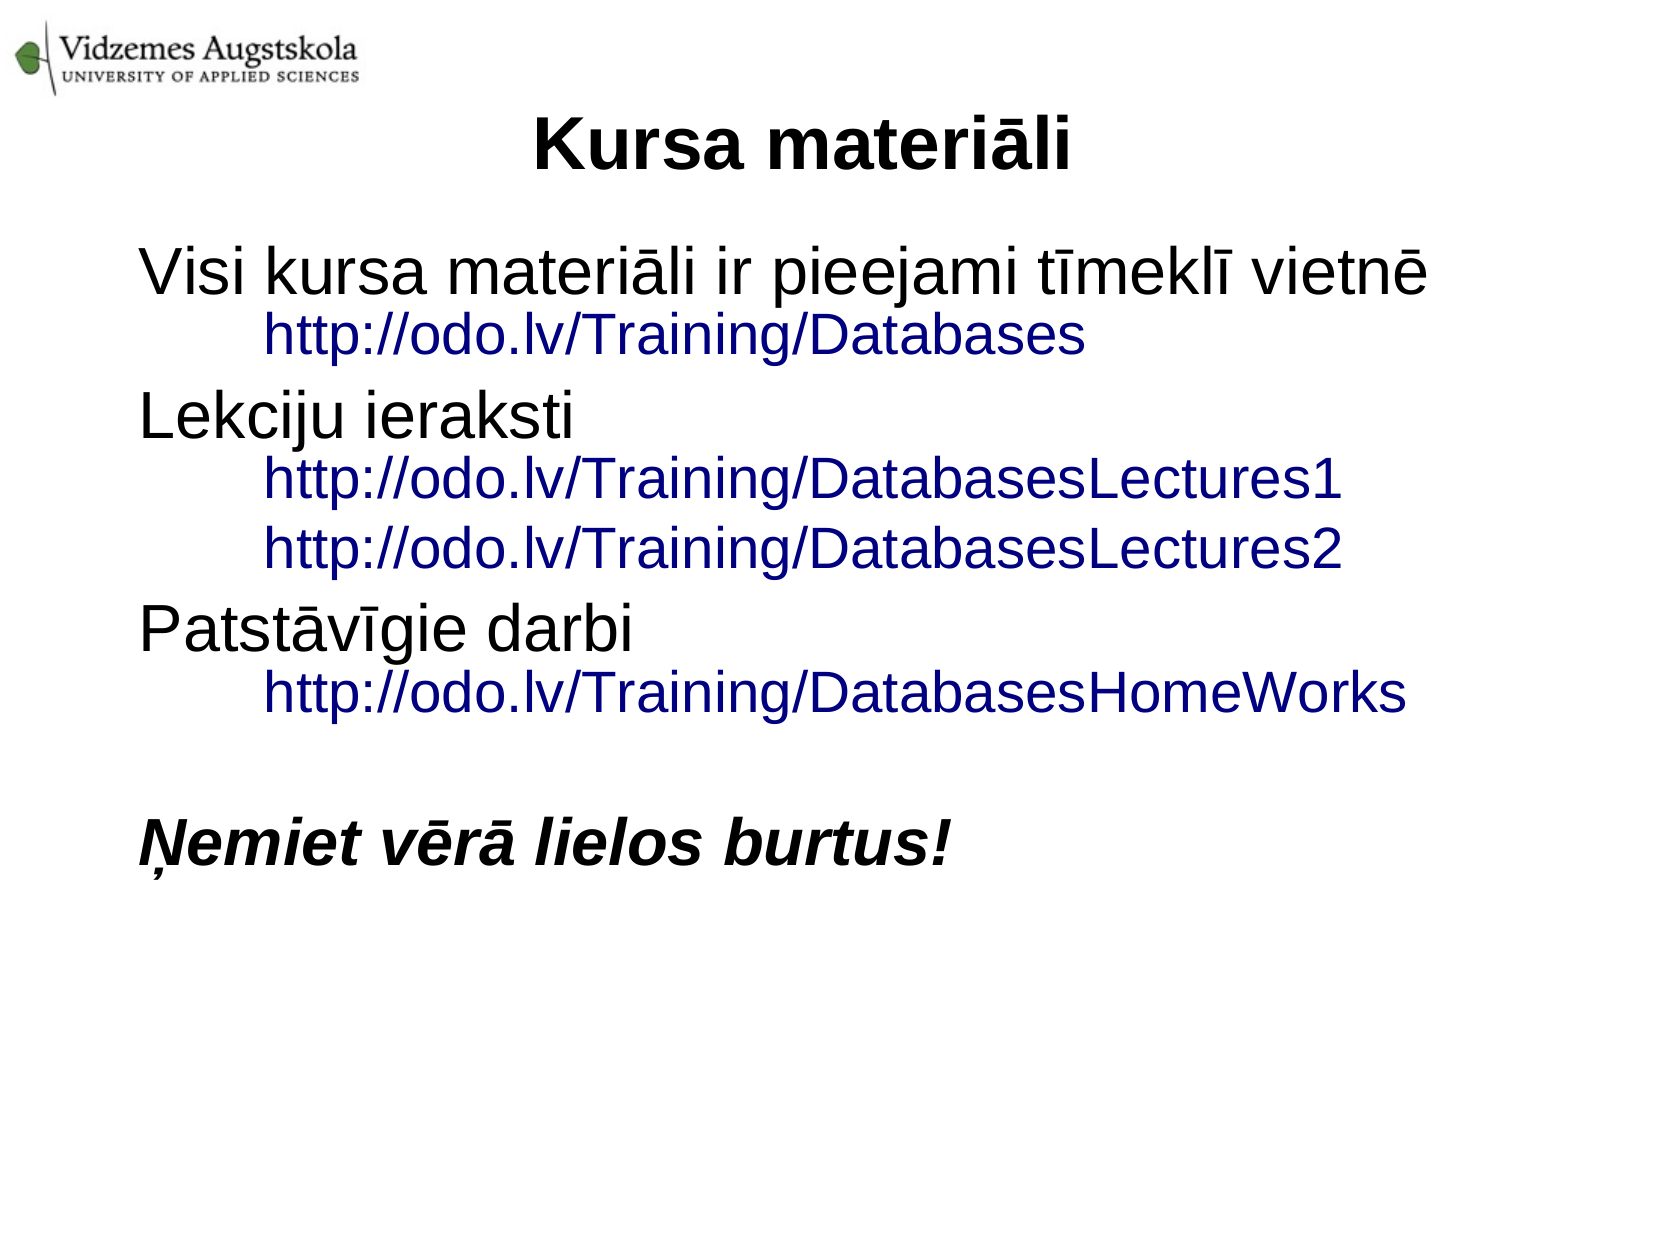

# Kursa materiāli
Visi kursa materiāli ir pieejami tīmeklī vietnē
http://odo.lv/Training/Databases
Lekciju ieraksti
http://odo.lv/Training/DatabasesLectures1
http://odo.lv/Training/DatabasesLectures2
Patstāvīgie darbi
http://odo.lv/Training/DatabasesHomeWorks
Ņemiet vērā lielos burtus!